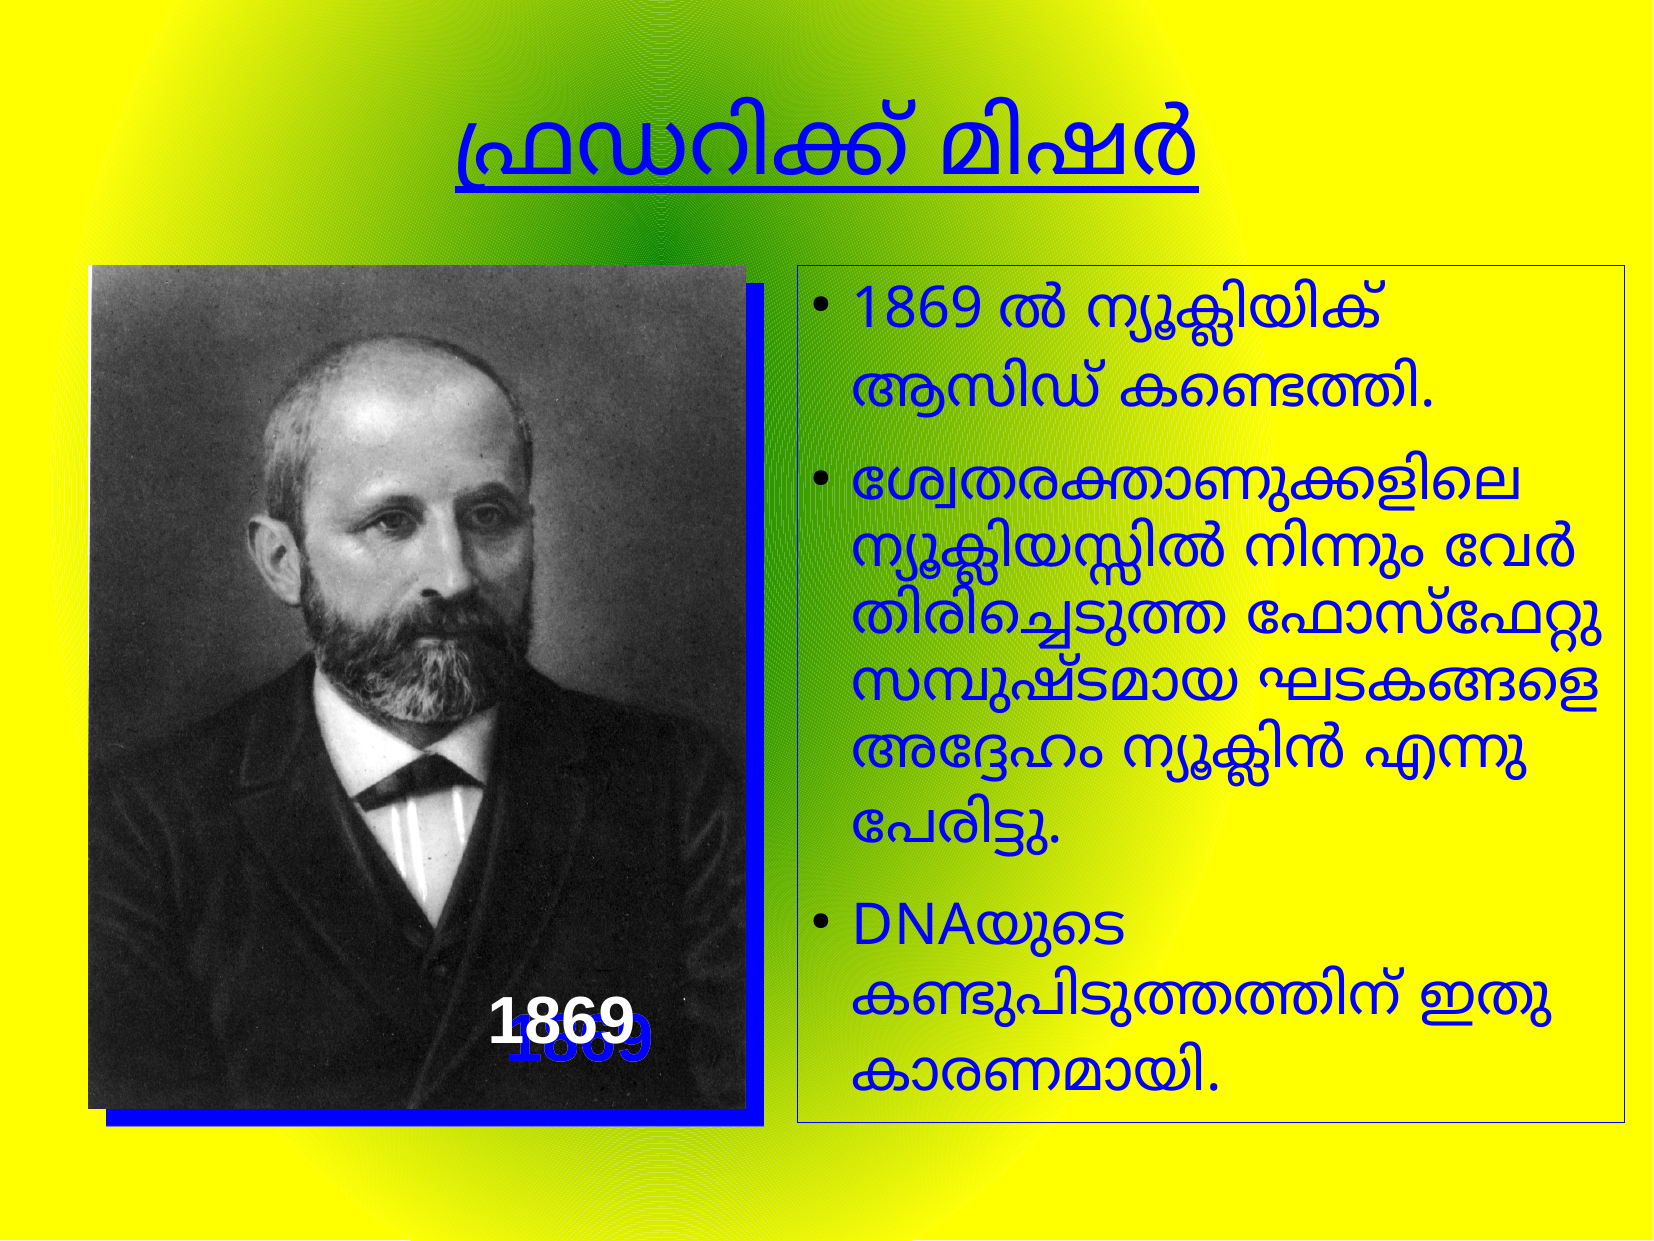

# ഫ്രഡറിക്ക് മിഷര്‍
1869 ല്‍ ന്യൂക്ലിയിക് ആസിഡ് കണ്ടെത്തി.
ശ്വേതരക്താണുക്കളിലെ ന്യൂക്ലിയസ്സില്‍ നിന്നും വേര്‍തിരിച്ചെടുത്ത ഫോസ്ഫേറ്റു സമ്പുഷ്ടമായ ഘടകങ്ങളെ അദ്ദേഹം ന്യൂക്ലിന്‍ എന്നു പേരിട്ടു.
DNAയുടെ കണ്ടുപിടുത്തത്തിന് ഇതു കാരണമായി.
1869